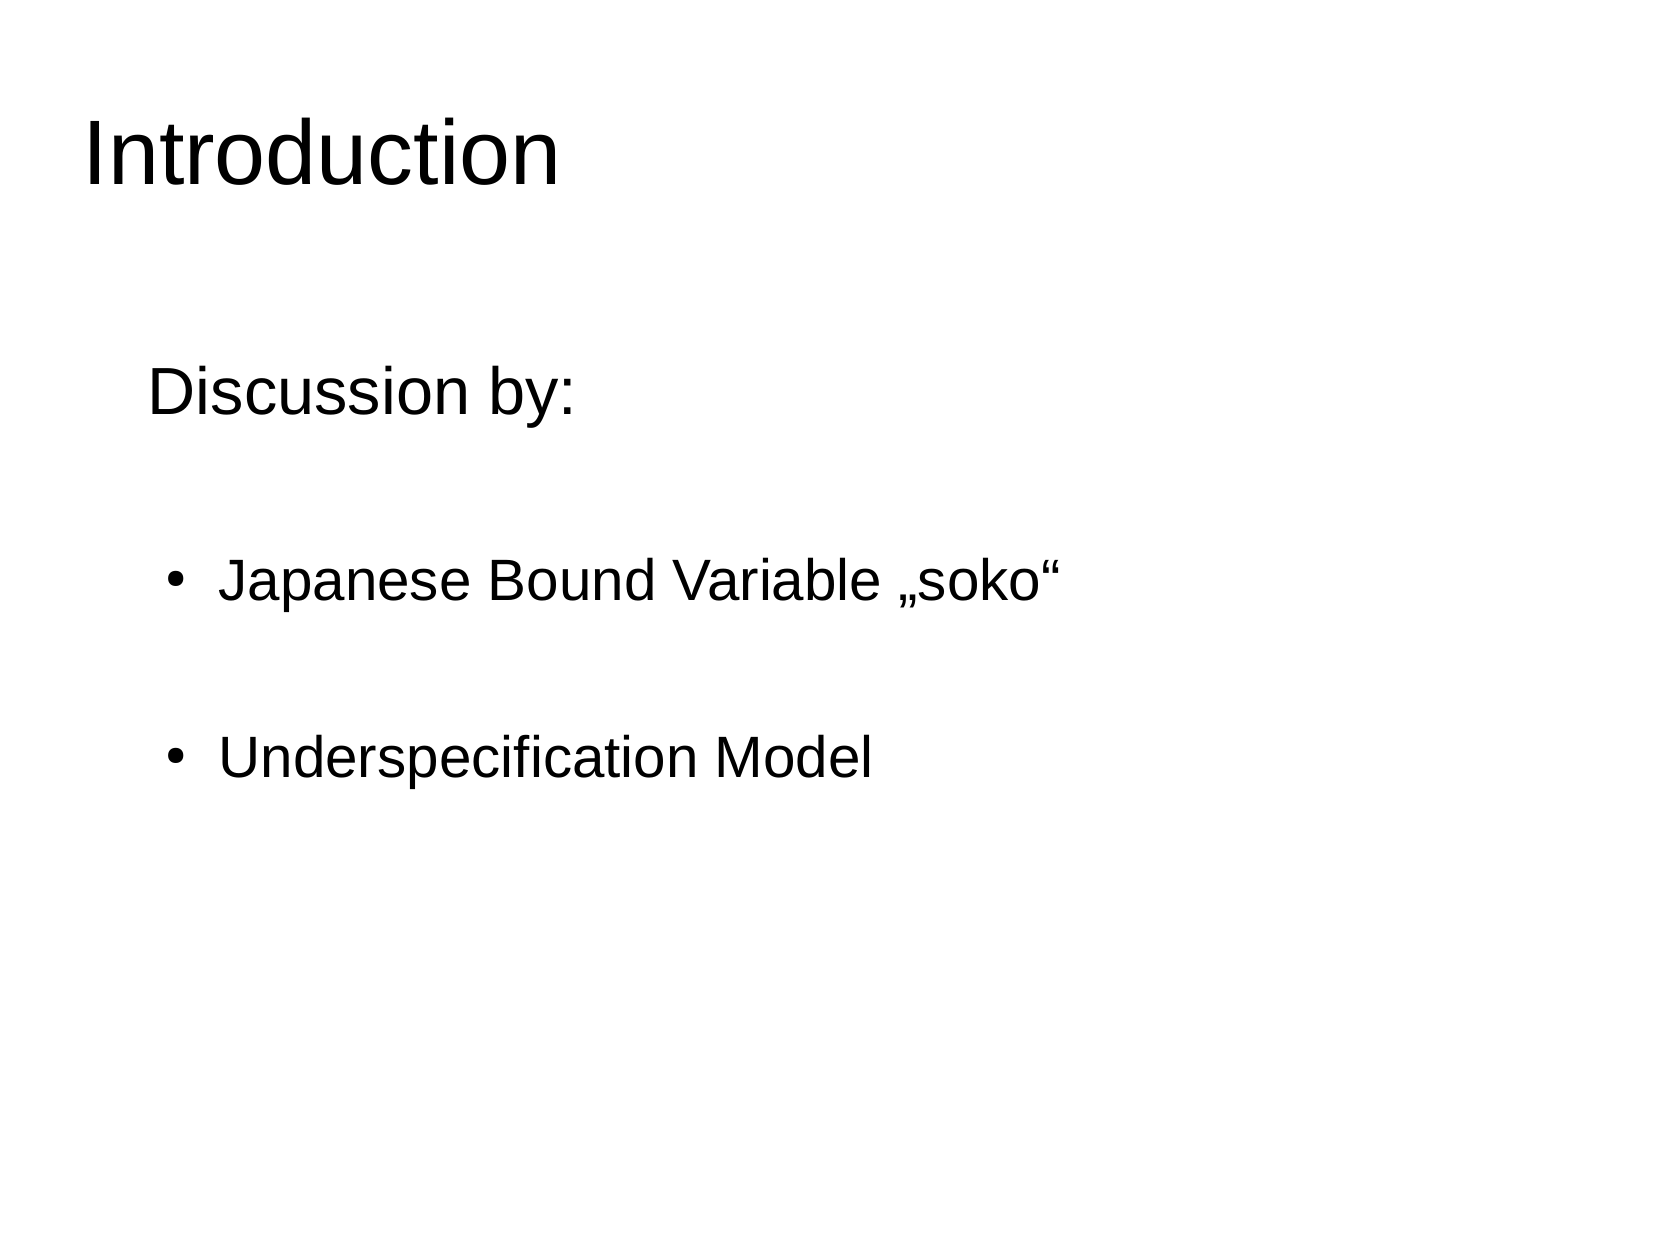

# Introduction
Discussion by:
Japanese Bound Variable „soko“
Underspecification Model